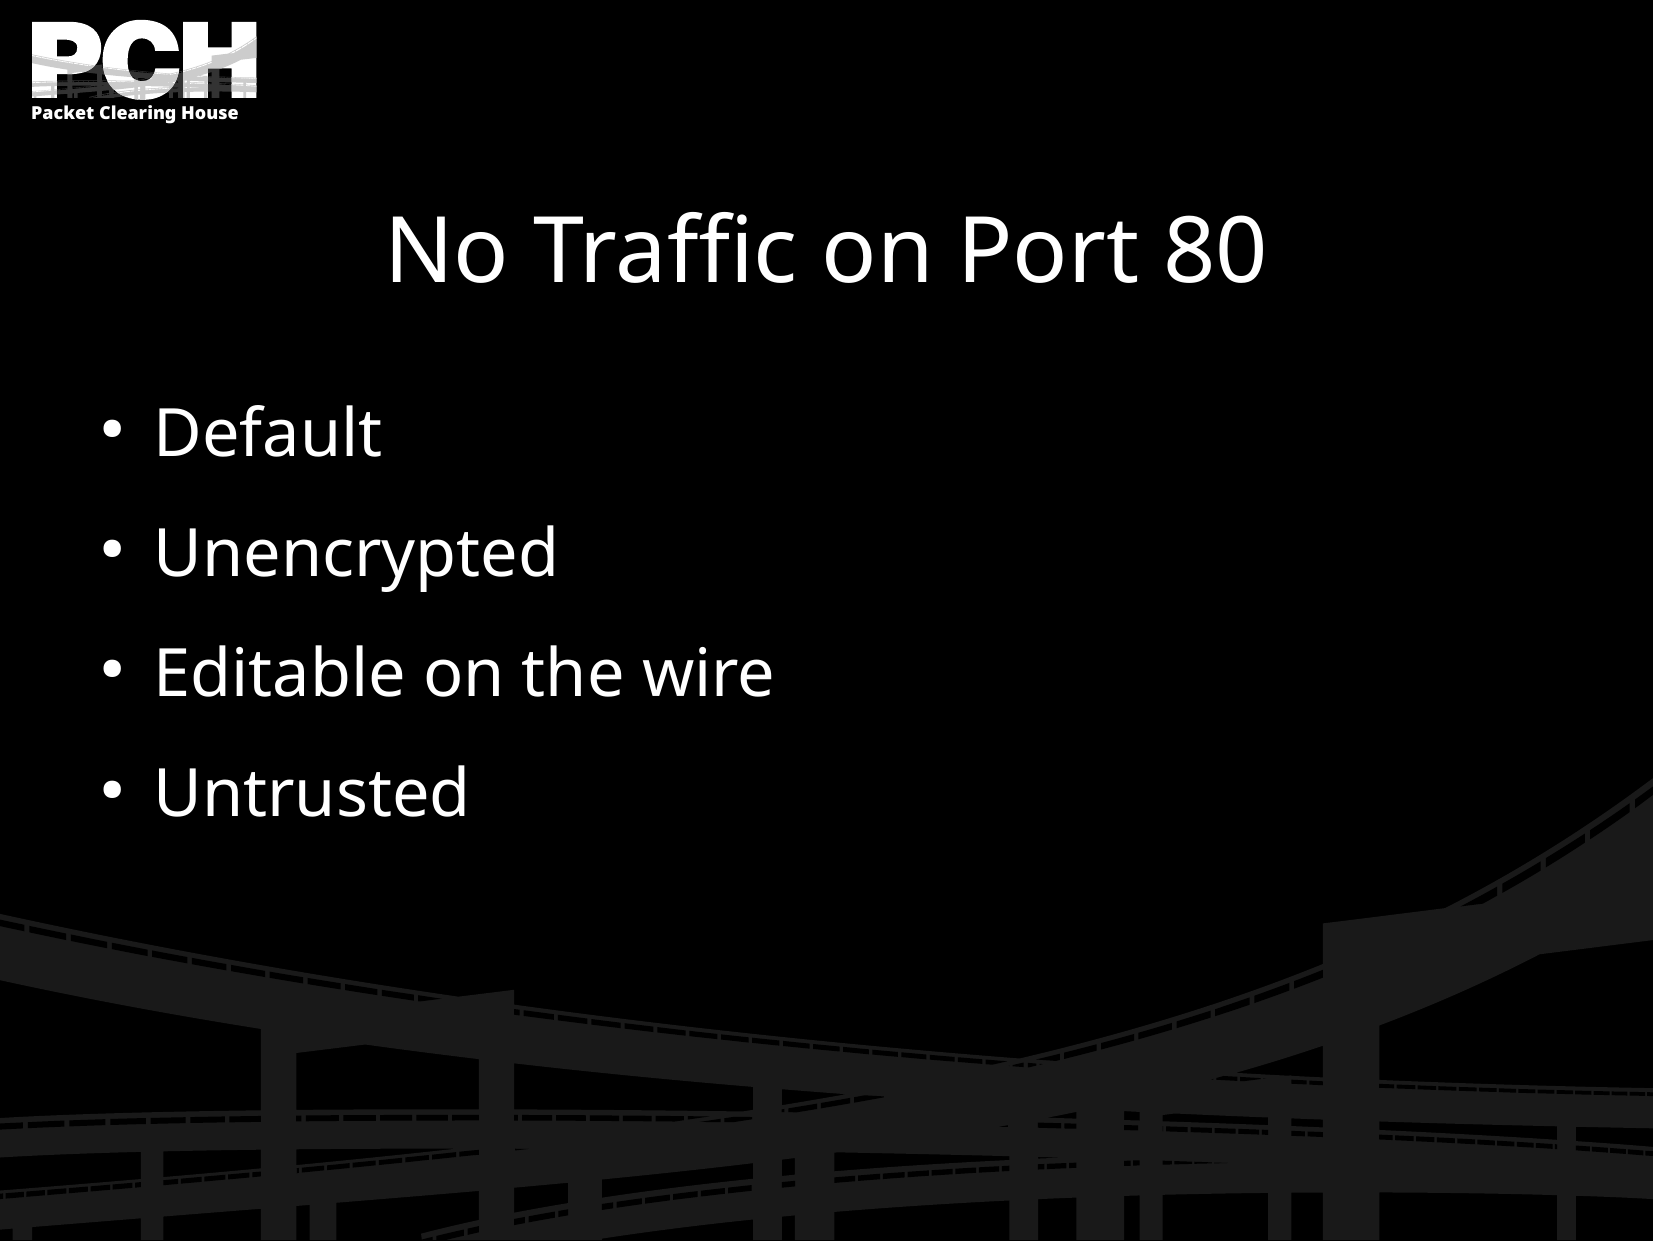

# No Traffic on Port 80
Default
Unencrypted
Editable on the wire
Untrusted